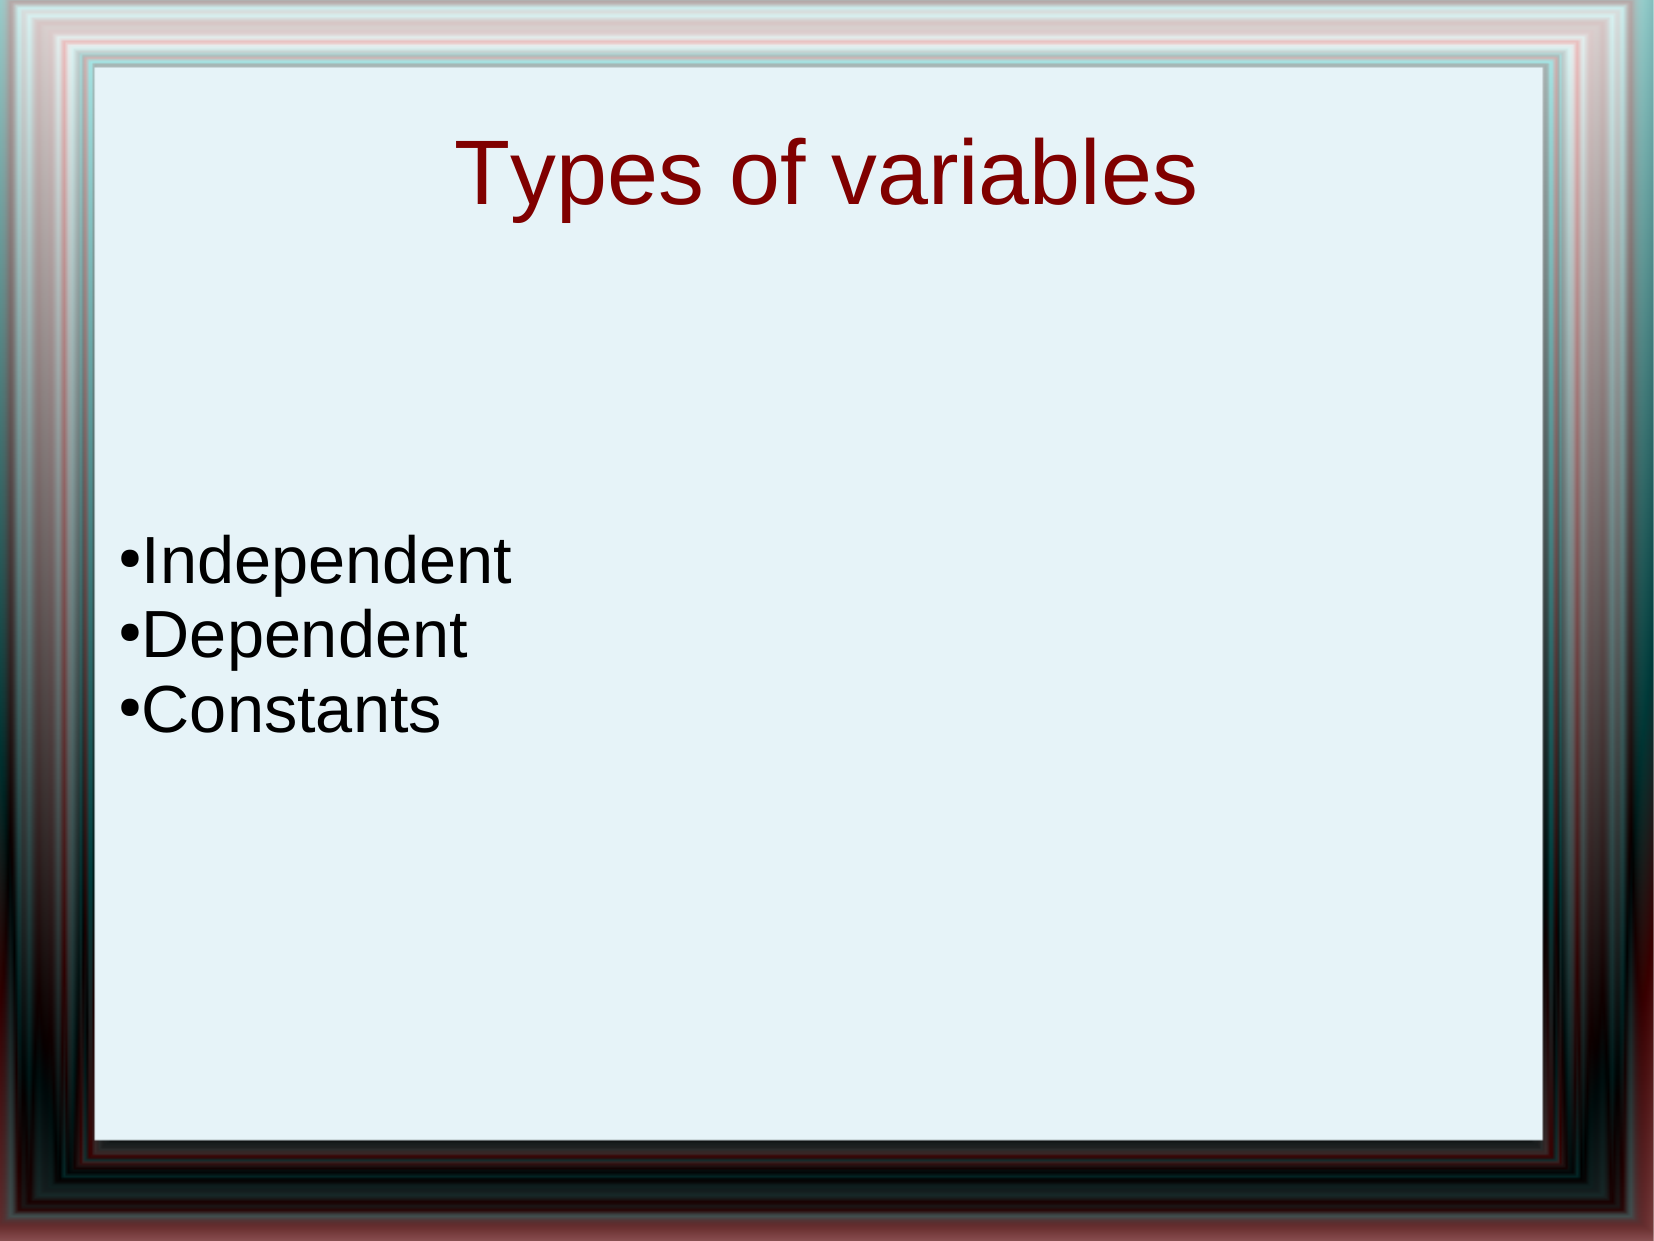

# Types of variables
Independent
Dependent
Constants